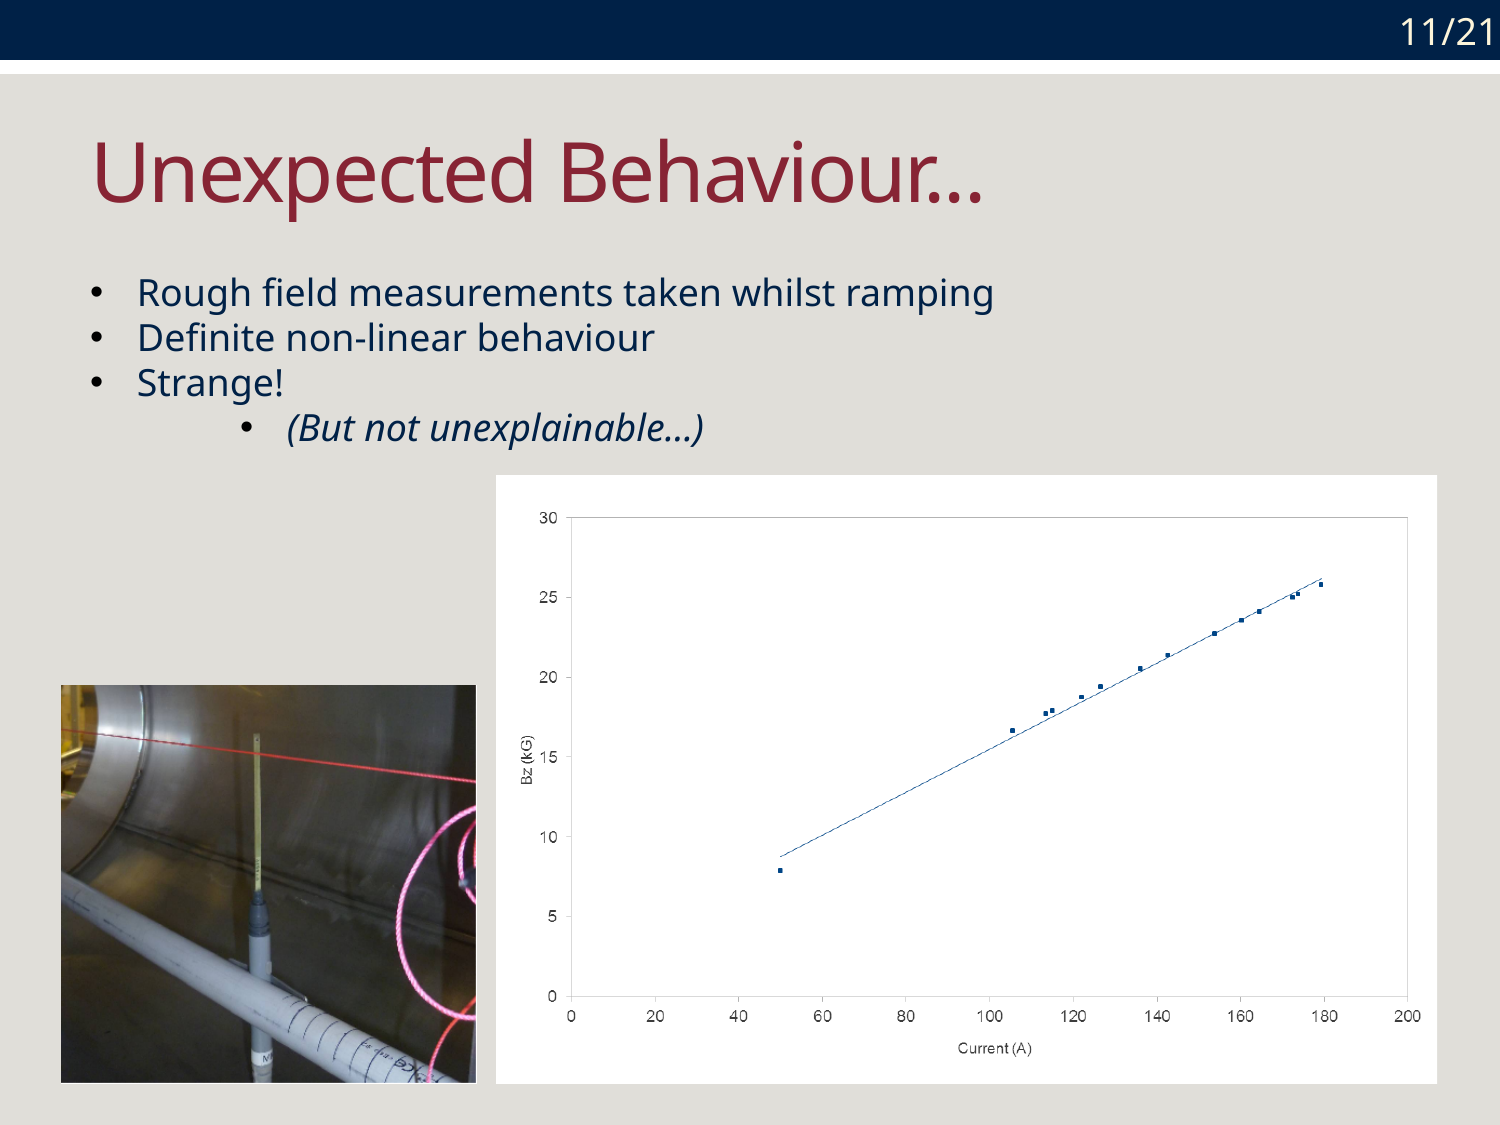

11/21
# Unexpected Behaviour...
Rough field measurements taken whilst ramping
Definite non-linear behaviour
Strange!
(But not unexplainable...)